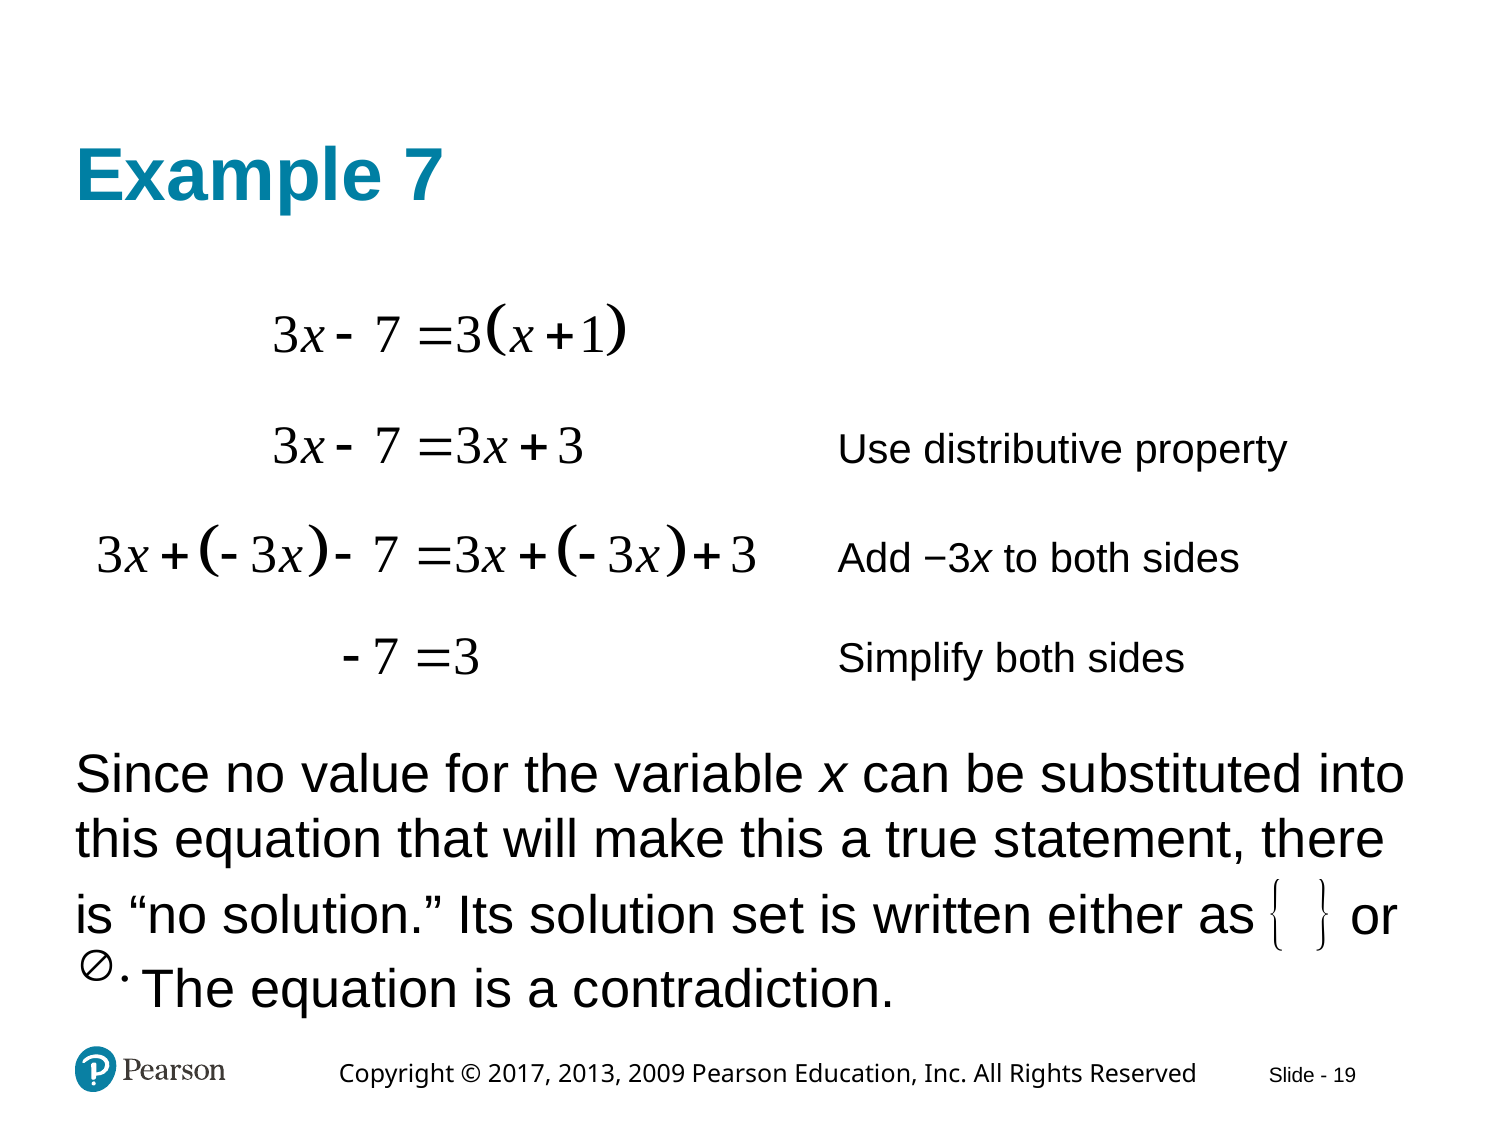

# Example 7
Use distributive property
Add −3x to both sides
Simplify both sides
Since no value for the variable x can be substituted into this equation that will make this a true statement, there
is “no solution.” Its solution set is written either as
or
The equation is a contradiction.